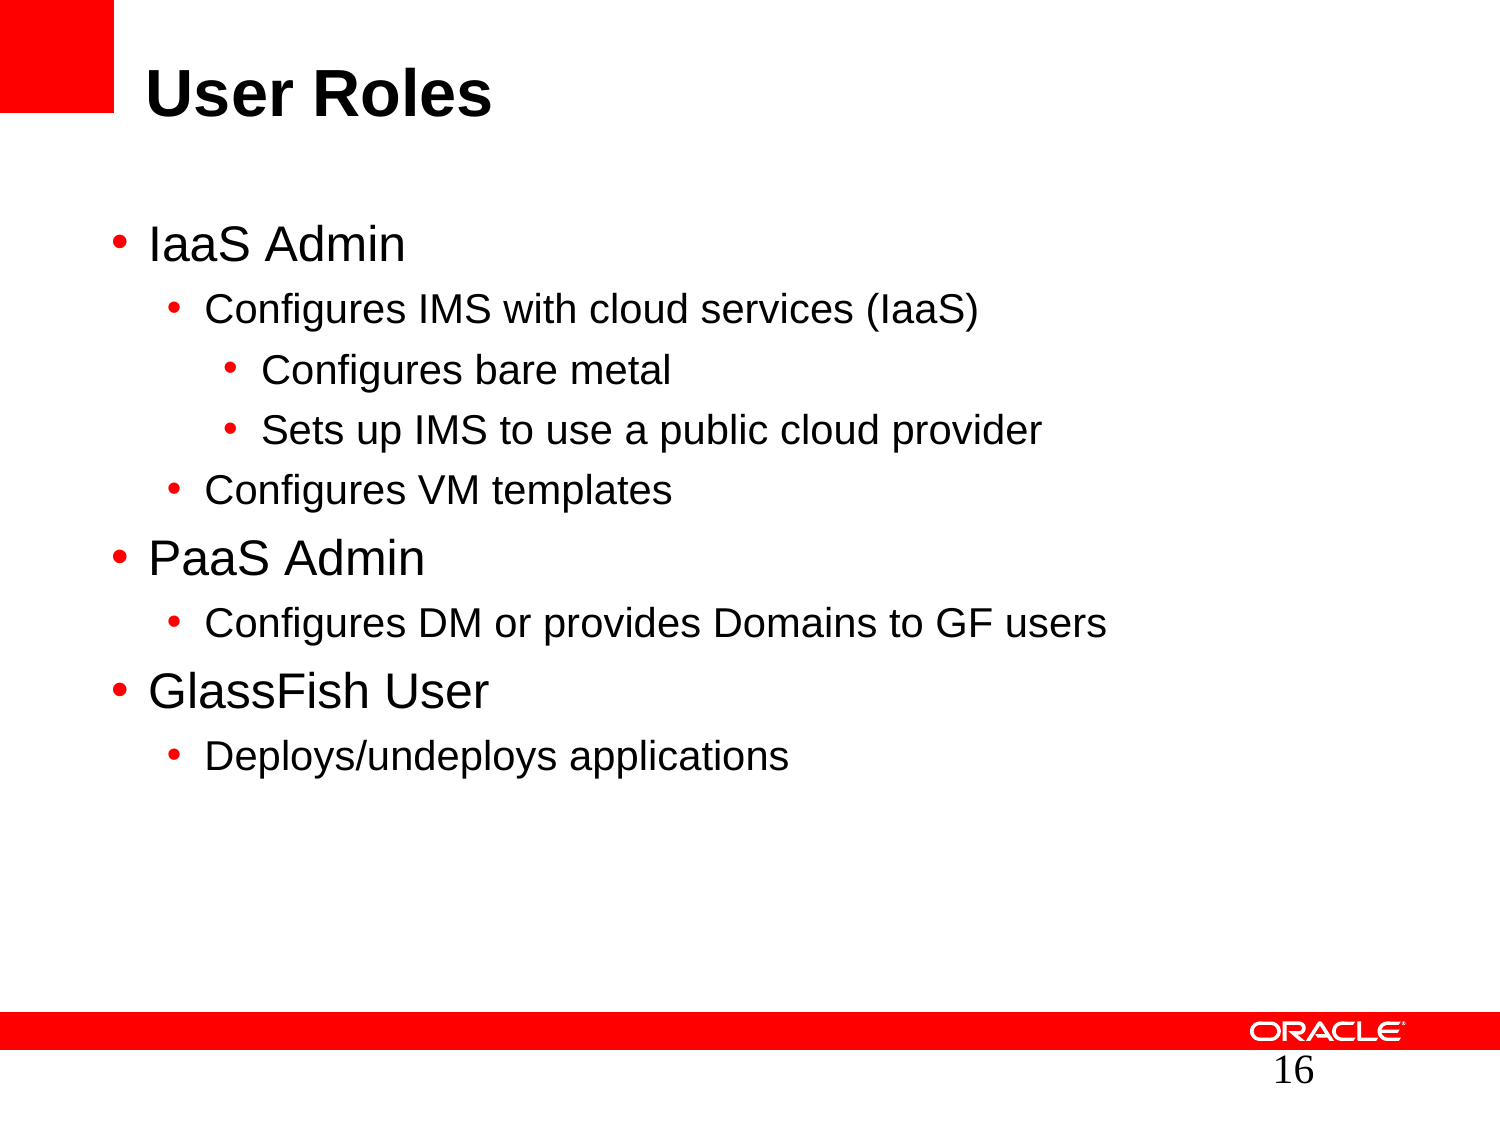

# User Roles
IaaS Admin
Configures IMS with cloud services (IaaS)
Configures bare metal
Sets up IMS to use a public cloud provider
Configures VM templates
PaaS Admin
Configures DM or provides Domains to GF users
GlassFish User
Deploys/undeploys applications
16